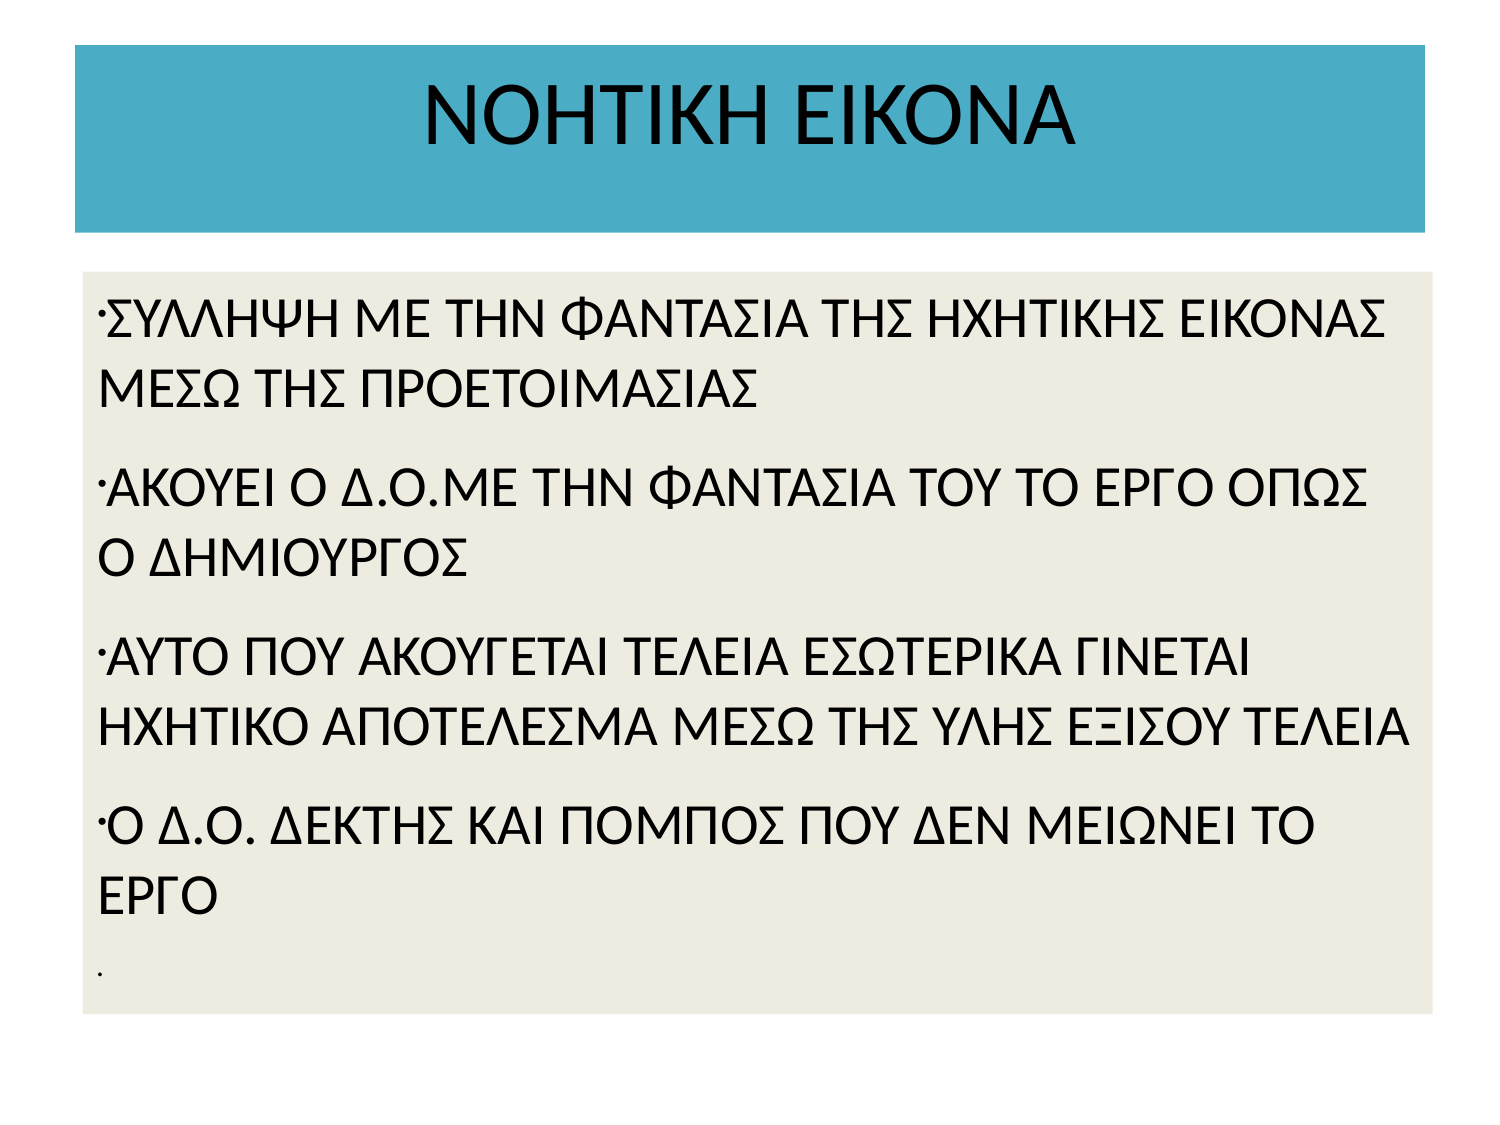

# ΝΟΗΤΙΚΗ EIKONA
ΣΥΛΛΗΨΗ ΜΕ ΤΗΝ ΦΑΝΤΑΣΙΑ ΤΗΣ ΗΧΗΤΙΚΗΣ ΕΙΚΟΝΑΣ ΜΕΣΩ ΤΗΣ ΠΡΟΕΤΟΙΜΑΣΙΑΣ
ΑΚΟΥΕΙ Ο Δ.Ο.ΜΕ ΤΗΝ ΦΑΝΤΑΣΙΑ ΤΟΥ ΤΟ ΕΡΓΟ ΟΠΩΣ Ο ΔΗΜΙΟΥΡΓΟΣ
ΑΥΤΟ ΠΟΥ ΑΚΟΥΓΕΤΑΙ ΤΕΛΕΙΑ ΕΣΩΤΕΡΙΚΑ ΓΙΝΕΤΑΙ ΗΧΗΤΙΚΟ ΑΠΟΤΕΛΕΣΜΑ ΜΕΣΩ ΤΗΣ ΥΛΗΣ ΕΞΙΣΟΥ ΤΕΛΕΙΑ
Ο Δ.Ο. ΔΕΚΤΗΣ ΚΑΙ ΠΟΜΠΟΣ ΠΟΥ ΔΕΝ ΜΕΙΩΝΕΙ ΤΟ ΕΡΓΟ